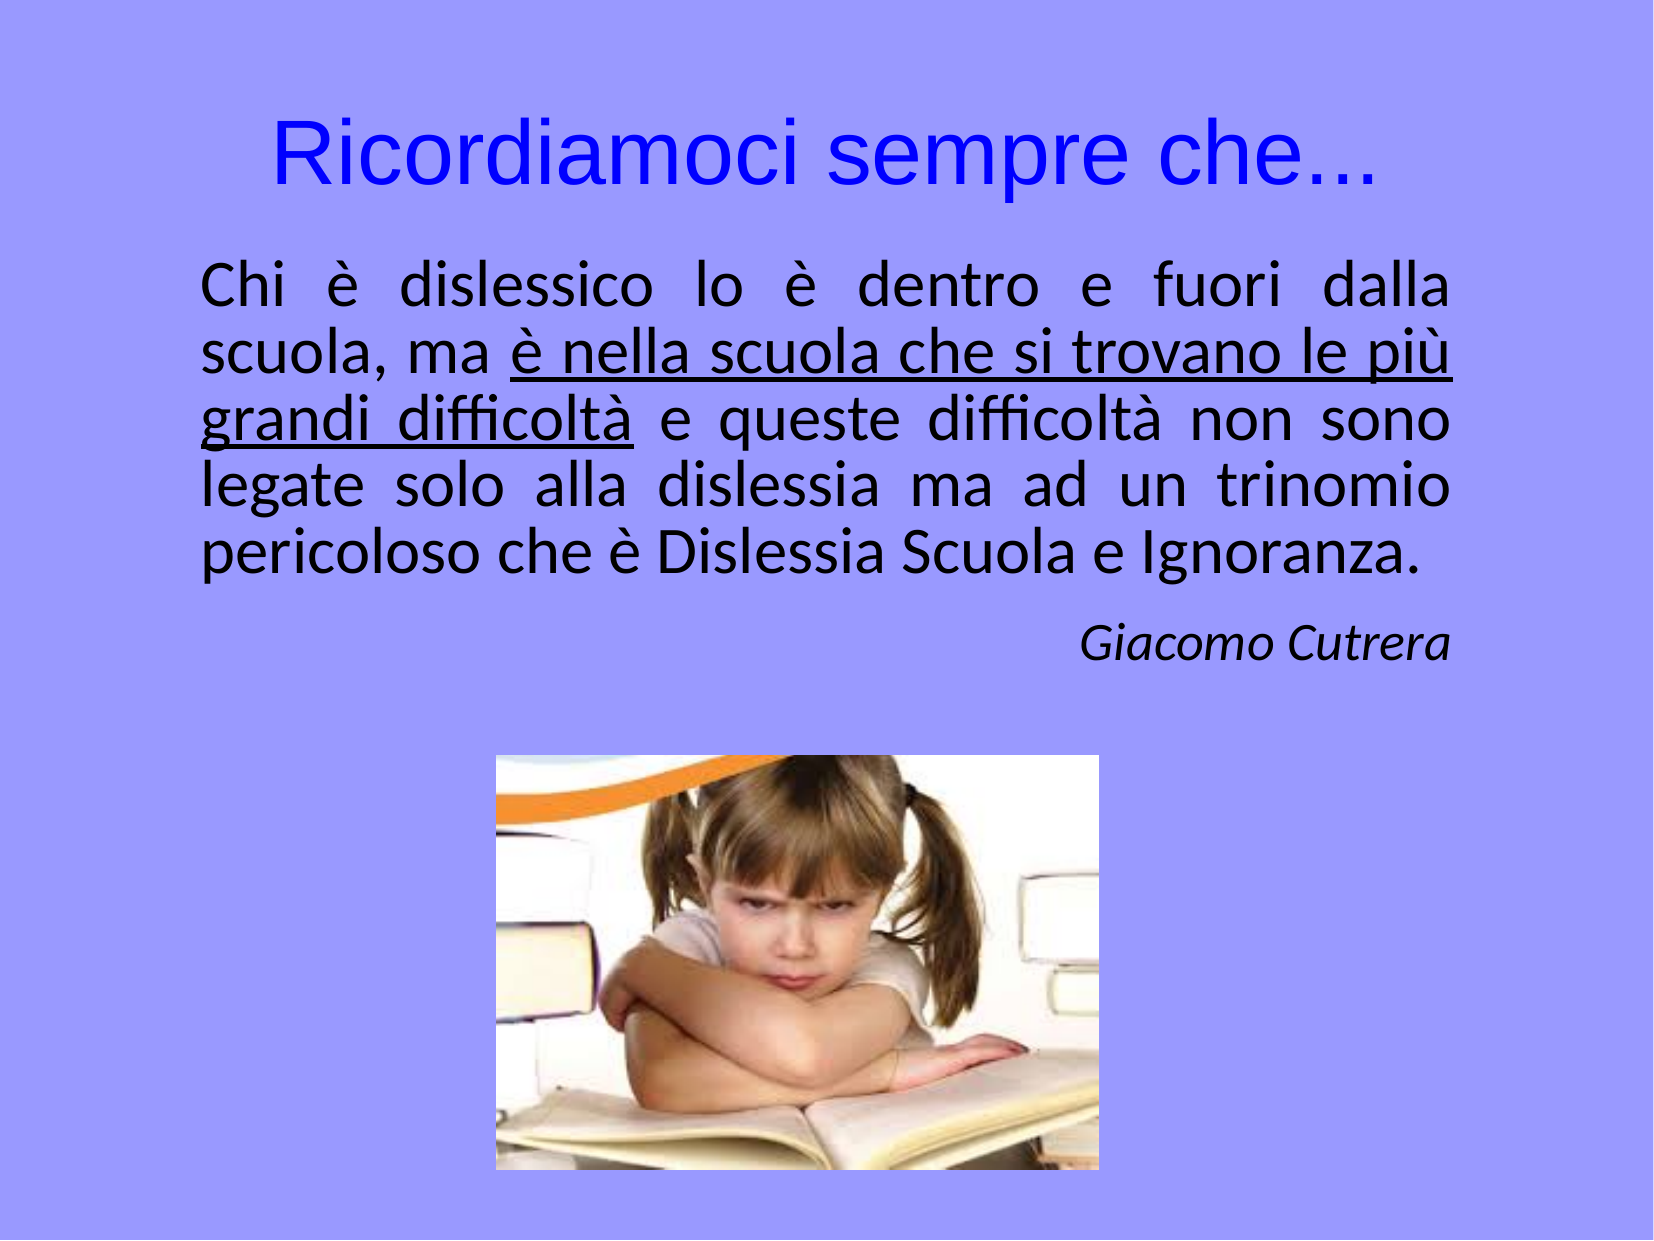

# Ricordiamoci sempre che...
Chi è dislessico lo è dentro e fuori dalla scuola, ma è nella scuola che si trovano le più grandi difficoltà e queste difficoltà non sono legate solo alla dislessia ma ad un trinomio pericoloso che è Dislessia Scuola e Ignoranza.
Giacomo Cutrera